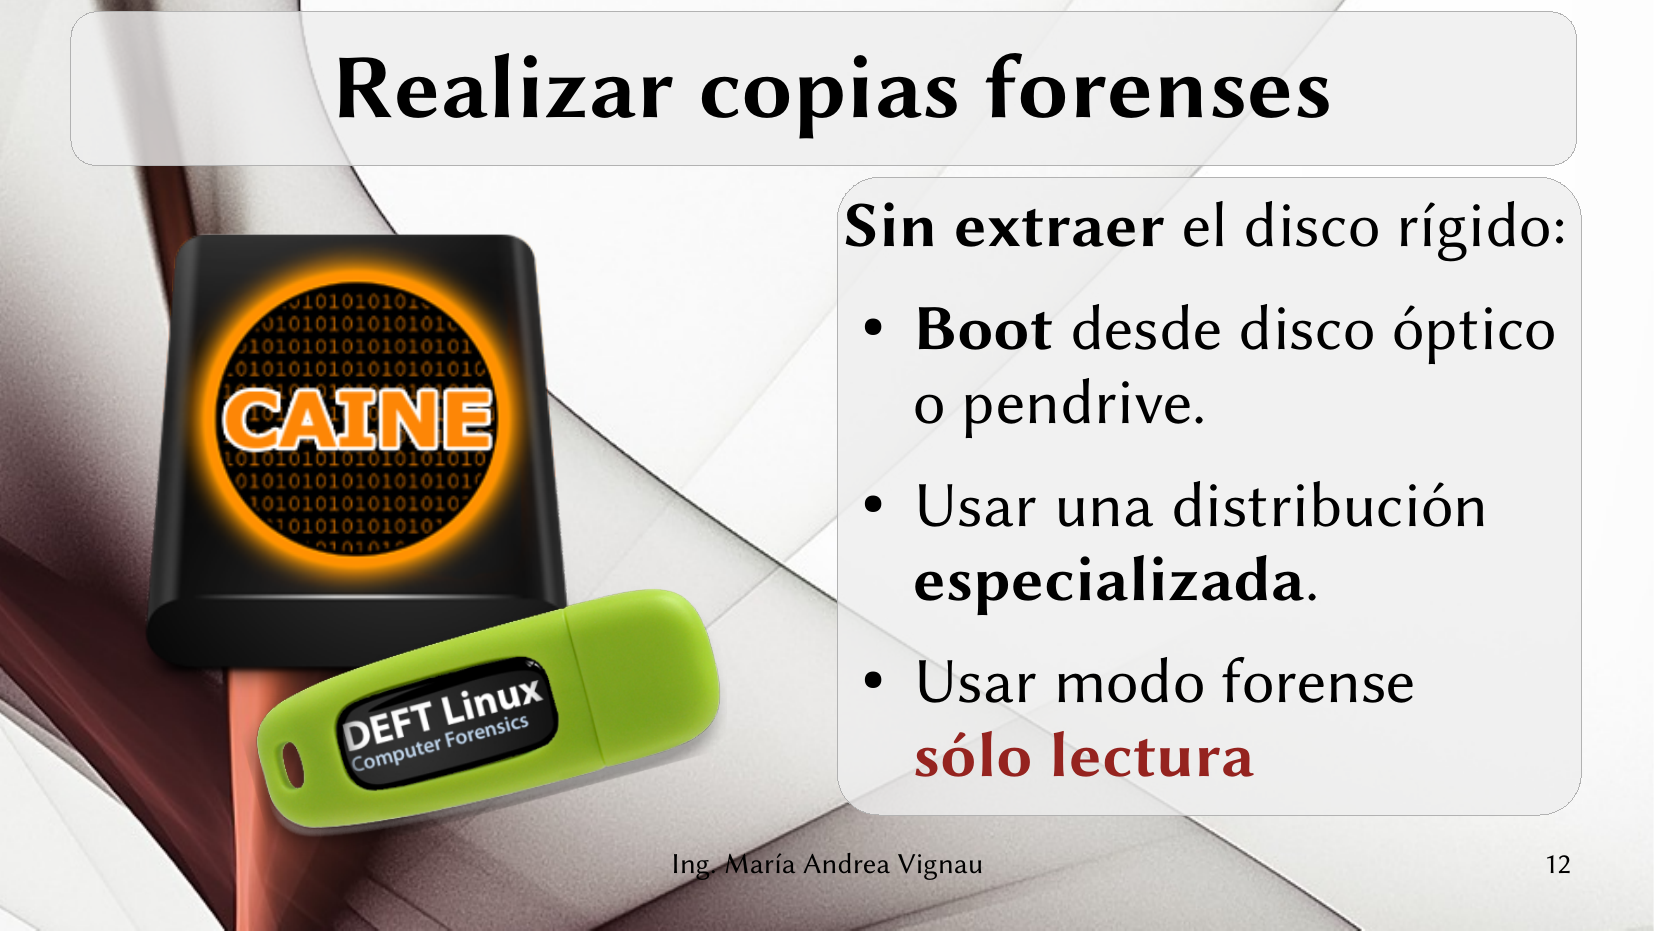

# Realizar copias forenses
Sin extraer el disco rígido:
Boot desde disco óptico o pendrive.
Usar una distribución especializada.
Usar modo forense
sólo lectura
Ing. María Andrea Vignau
12